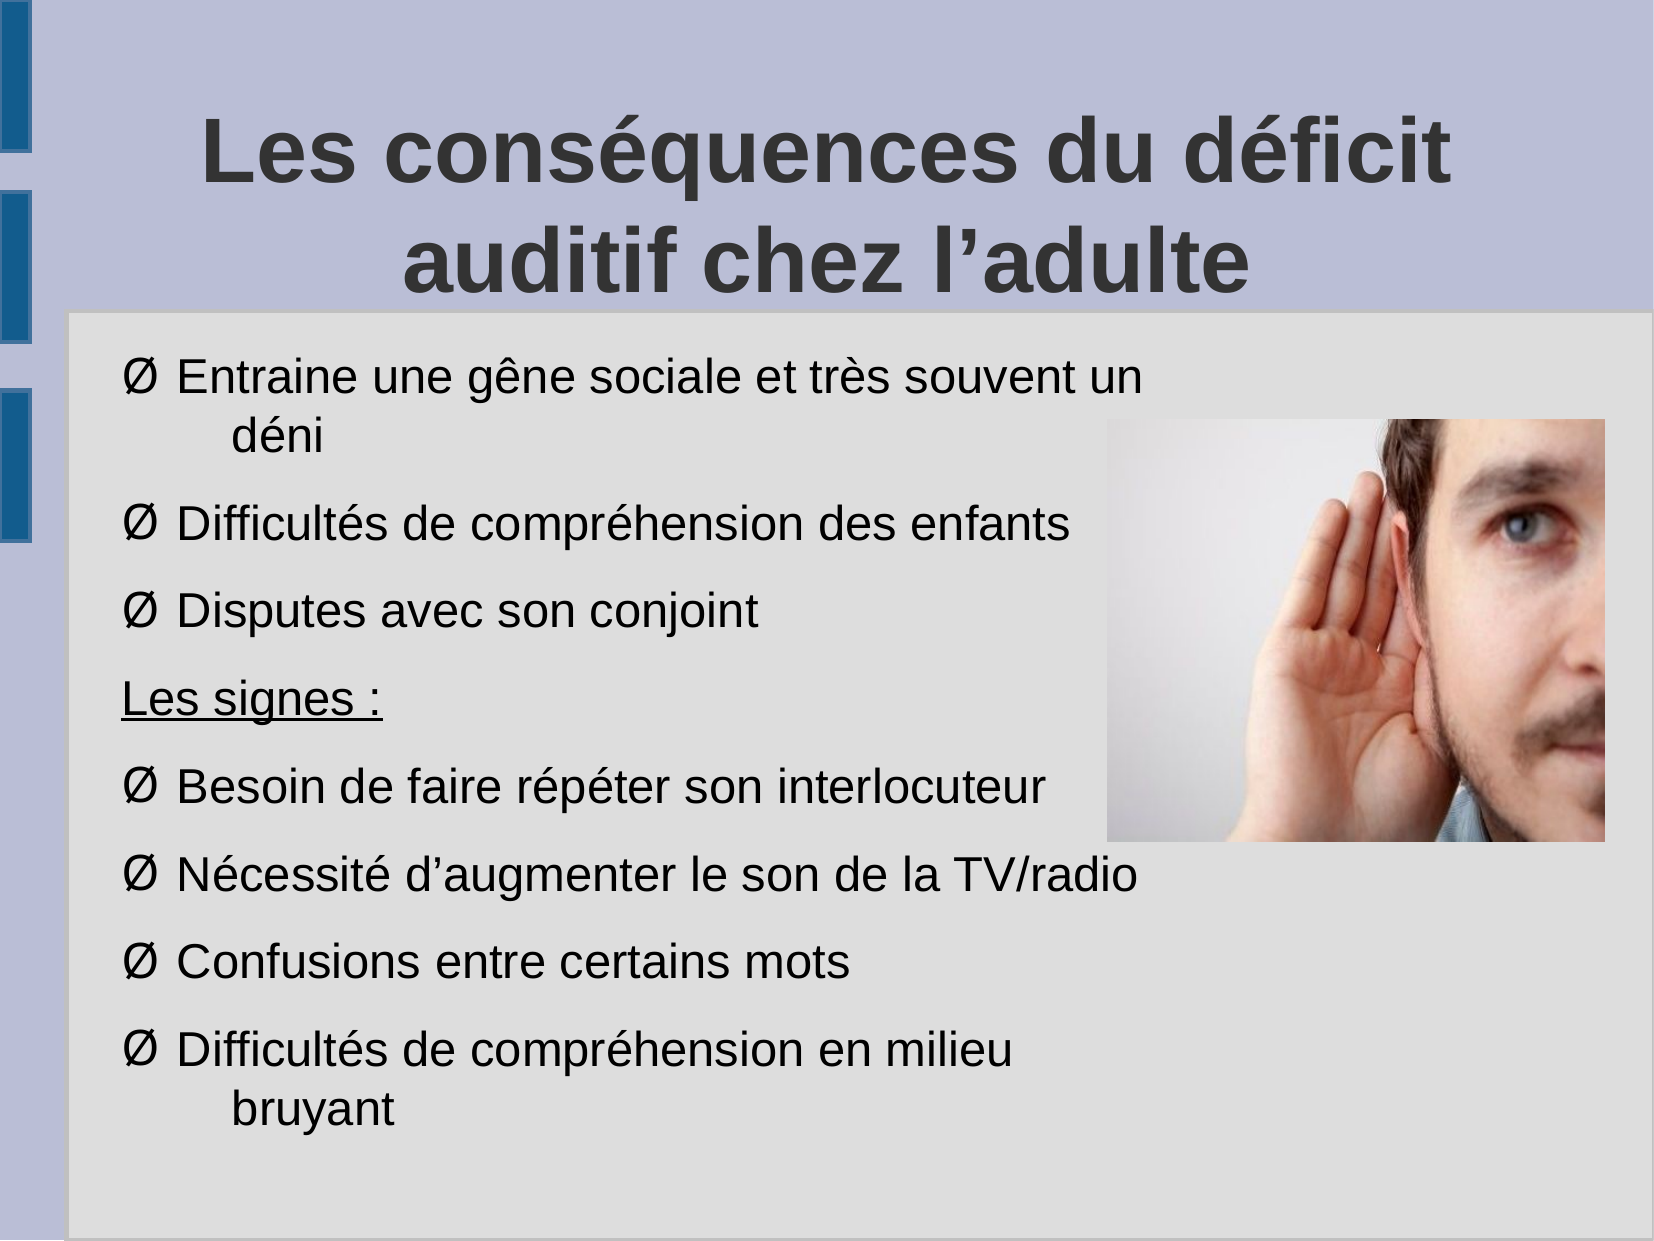

# Les conséquences du déficit auditif chez l’adulte
Entraine une gêne sociale et très souvent un déni
Difficultés de compréhension des enfants
Disputes avec son conjoint
Les signes :
Besoin de faire répéter son interlocuteur
Nécessité d’augmenter le son de la TV/radio
Confusions entre certains mots
Difficultés de compréhension en milieu bruyant